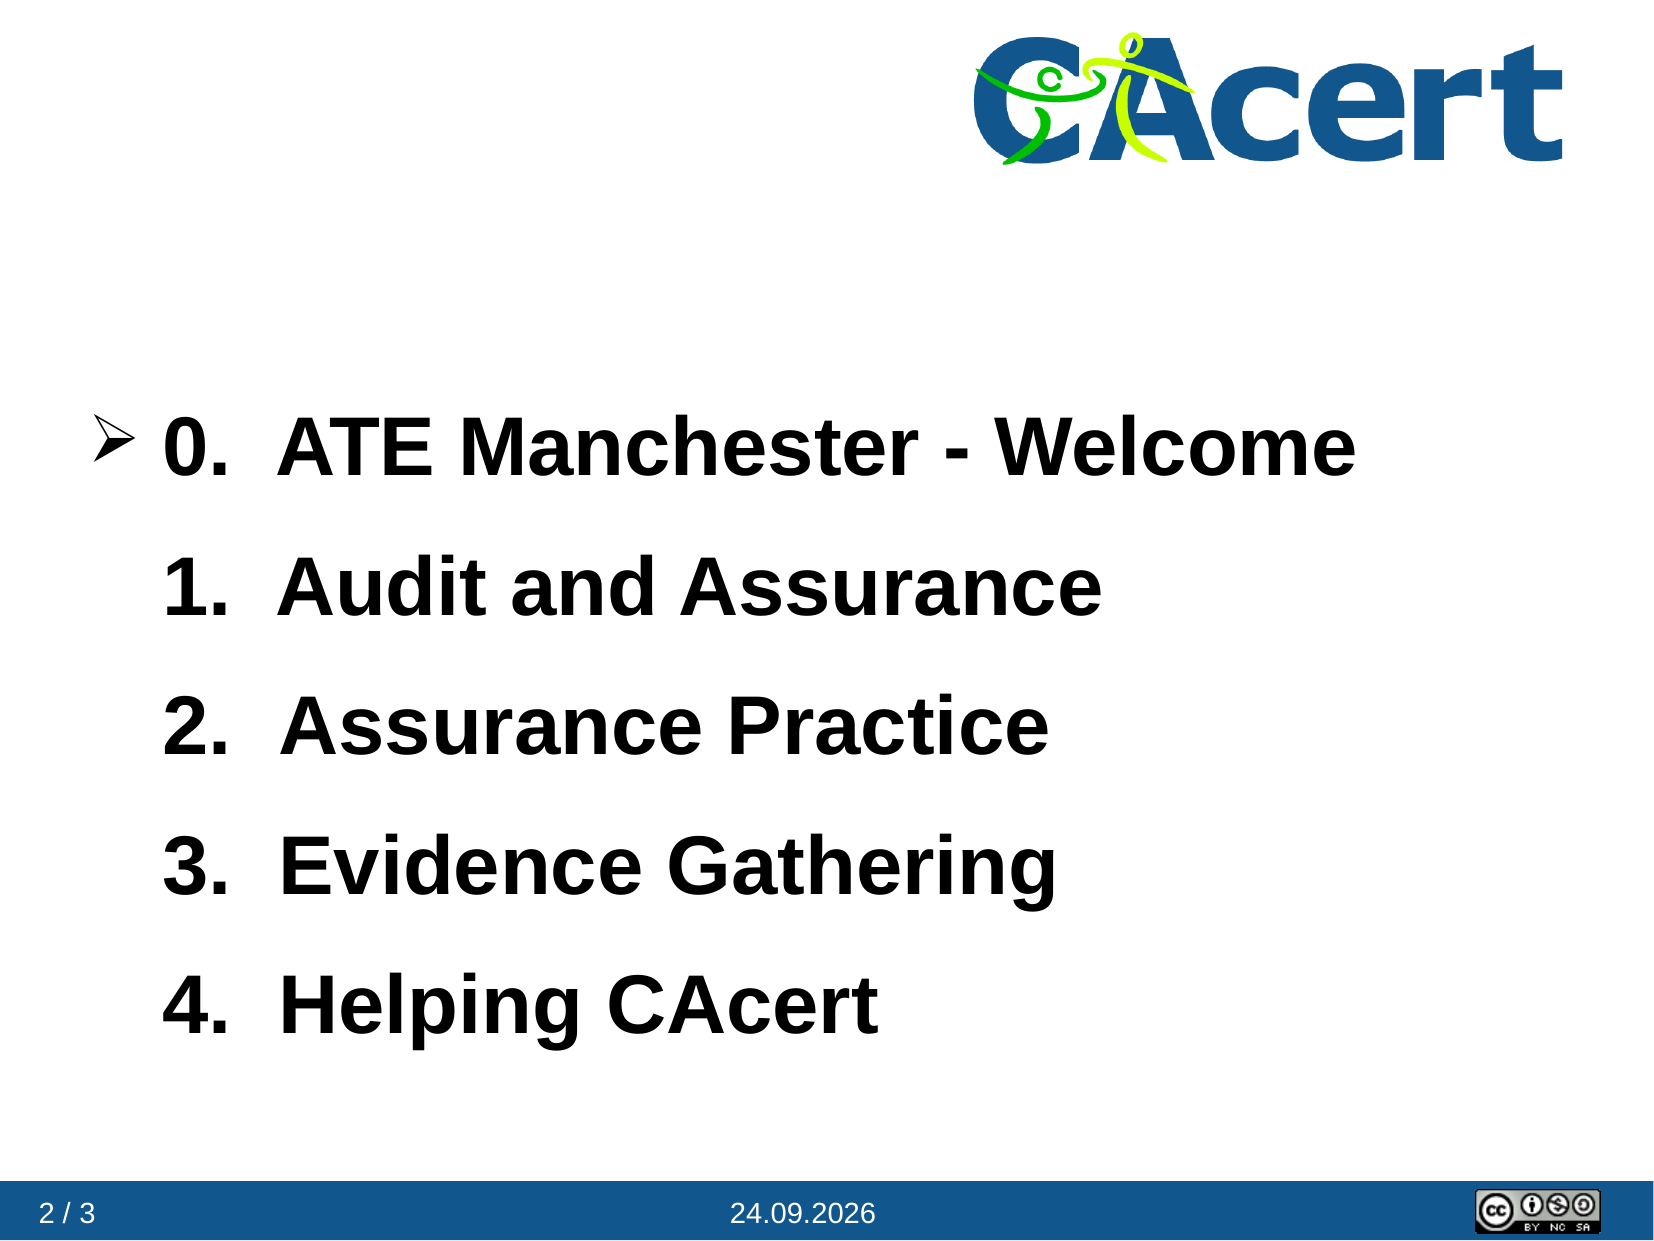

# 0. ATE Manchester - Welcome 1. Audit and Assurance 2. Assurance Practice 3. Evidence Gathering 4. Helping CAcert